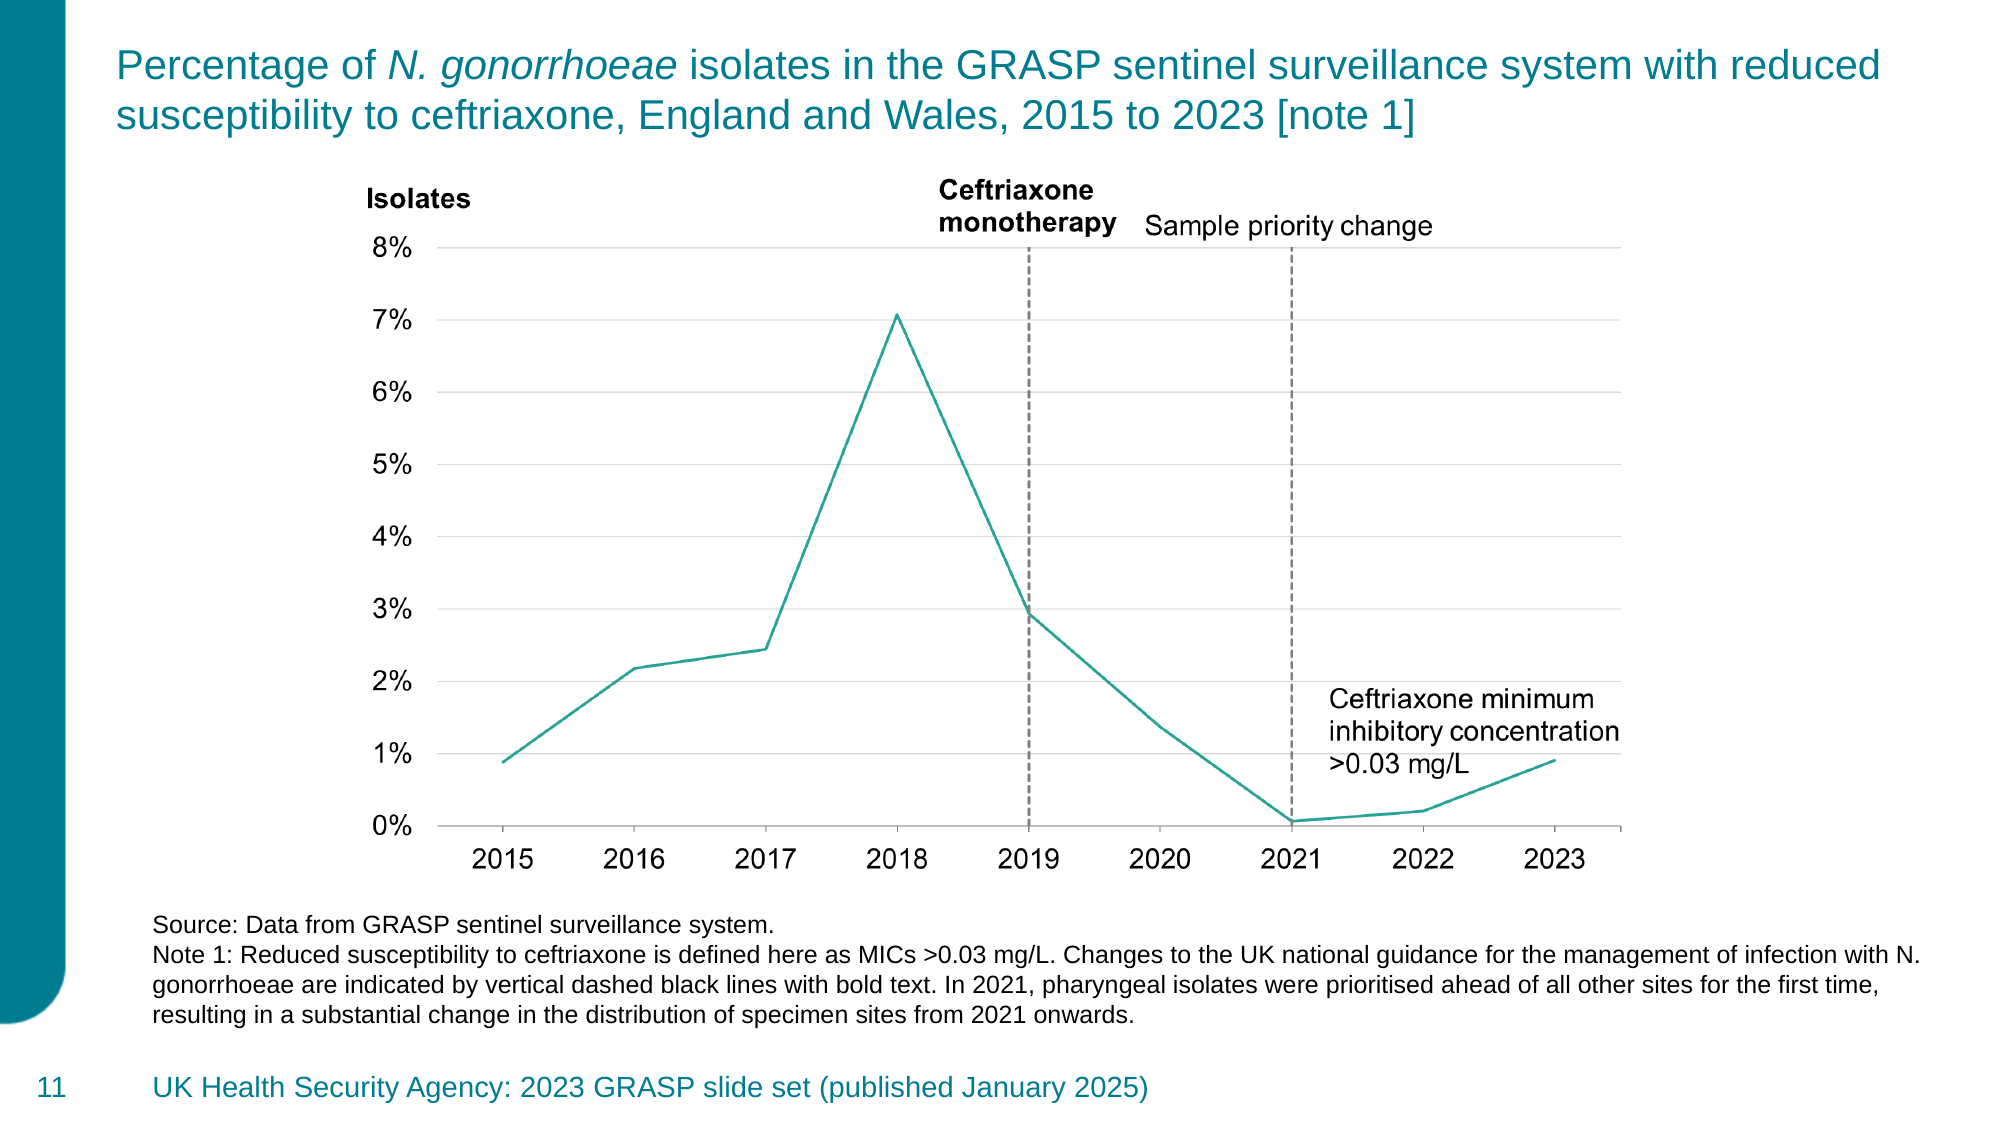

# Percentage of N. gonorrhoeae isolates in the GRASP sentinel surveillance system with reduced susceptibility to ceftriaxone, England and Wales, 2015 to 2023 [note 1]
Source: Data from GRASP sentinel surveillance system.
Note 1: Reduced susceptibility to ceftriaxone is defined here as MICs >0.03 mg/L. Changes to the UK national guidance for the management of infection with N. gonorrhoeae are indicated by vertical dashed black lines with bold text. In 2021, pharyngeal isolates were prioritised ahead of all other sites for the first time, resulting in a substantial change in the distribution of specimen sites from 2021 onwards.
11
UK Health Security Agency: 2023 GRASP slide set (published January 2025)